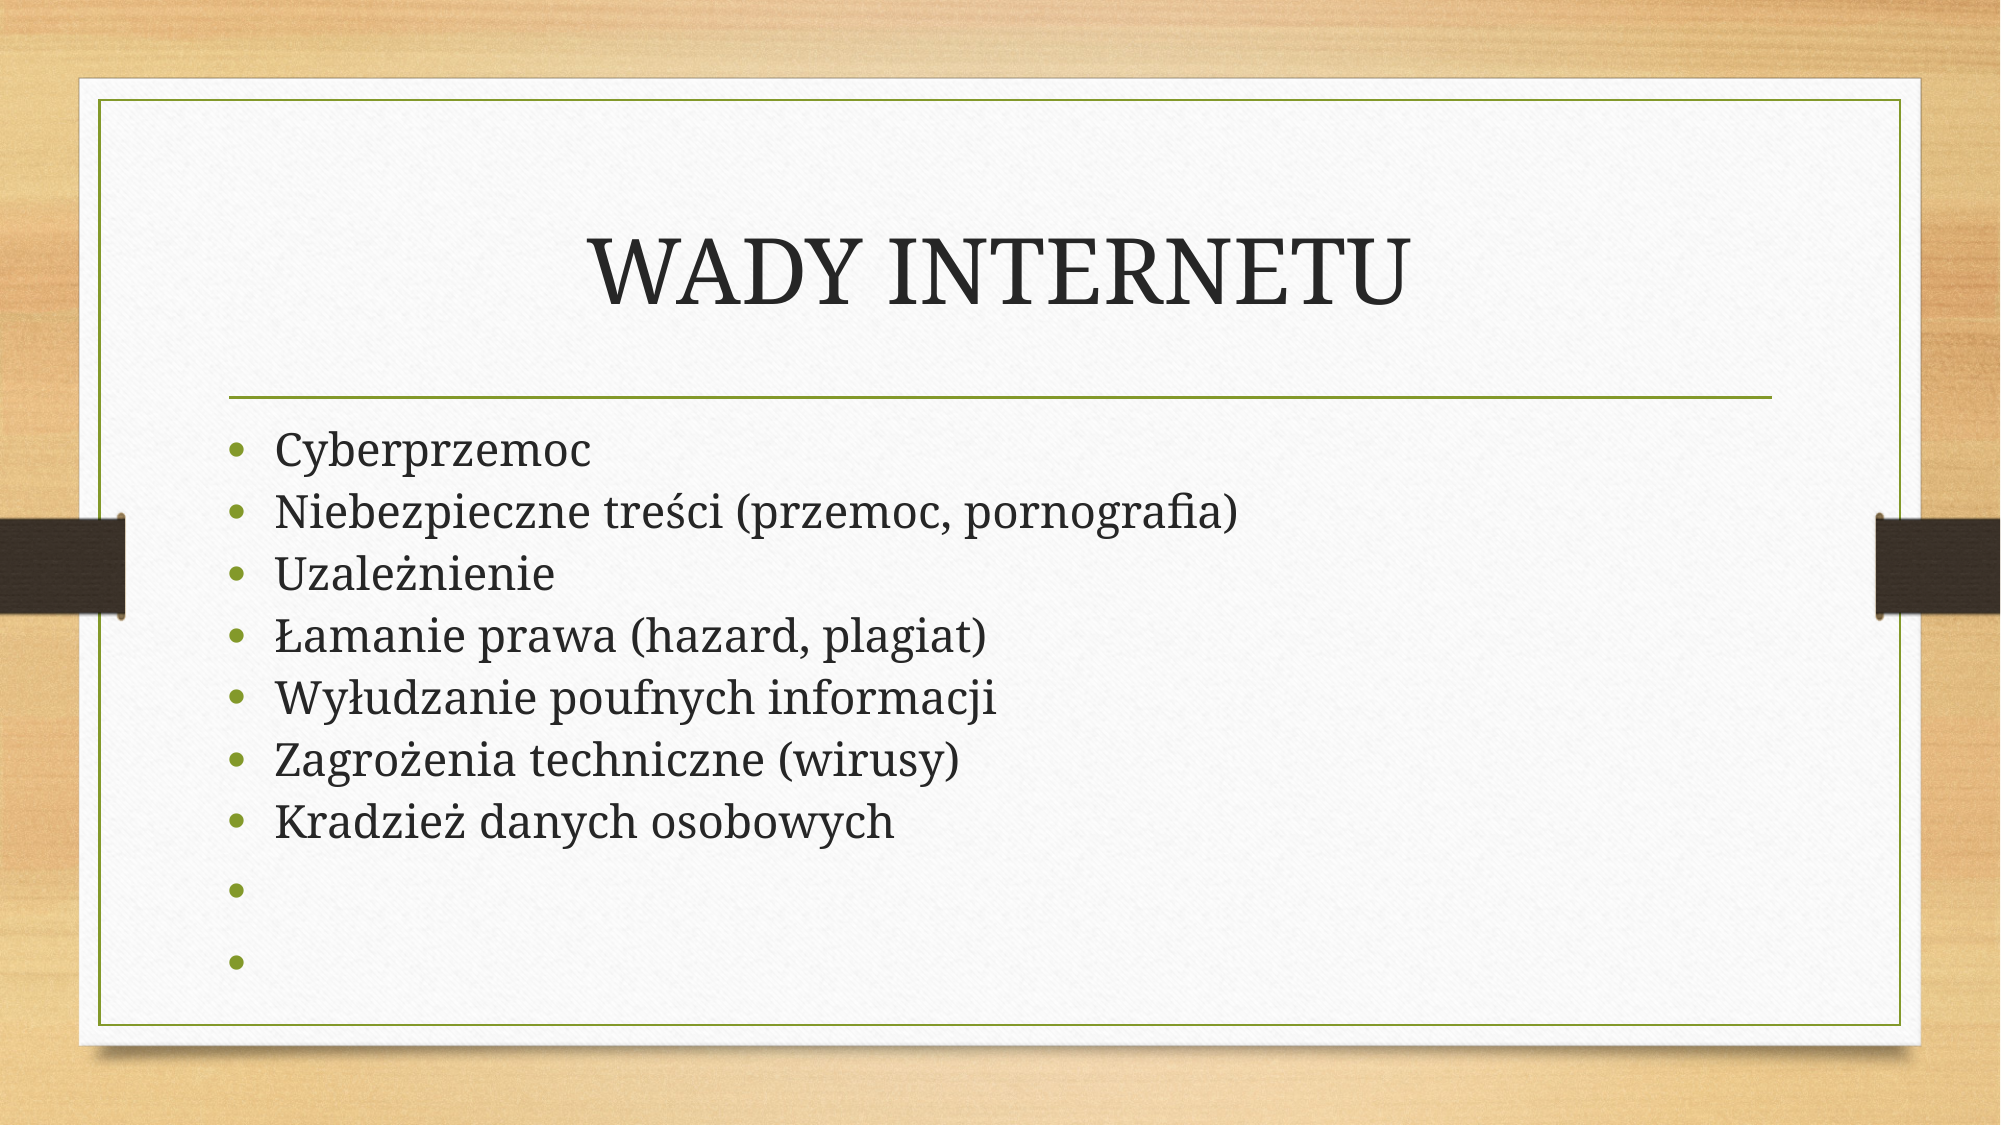

# WADY INTERNETU
Cyberprzemoc
Niebezpieczne treści (przemoc, pornografia)
Uzależnienie
Łamanie prawa (hazard, plagiat)
Wyłudzanie poufnych informacji
Zagrożenia techniczne (wirusy)
Kradzież danych osobowych